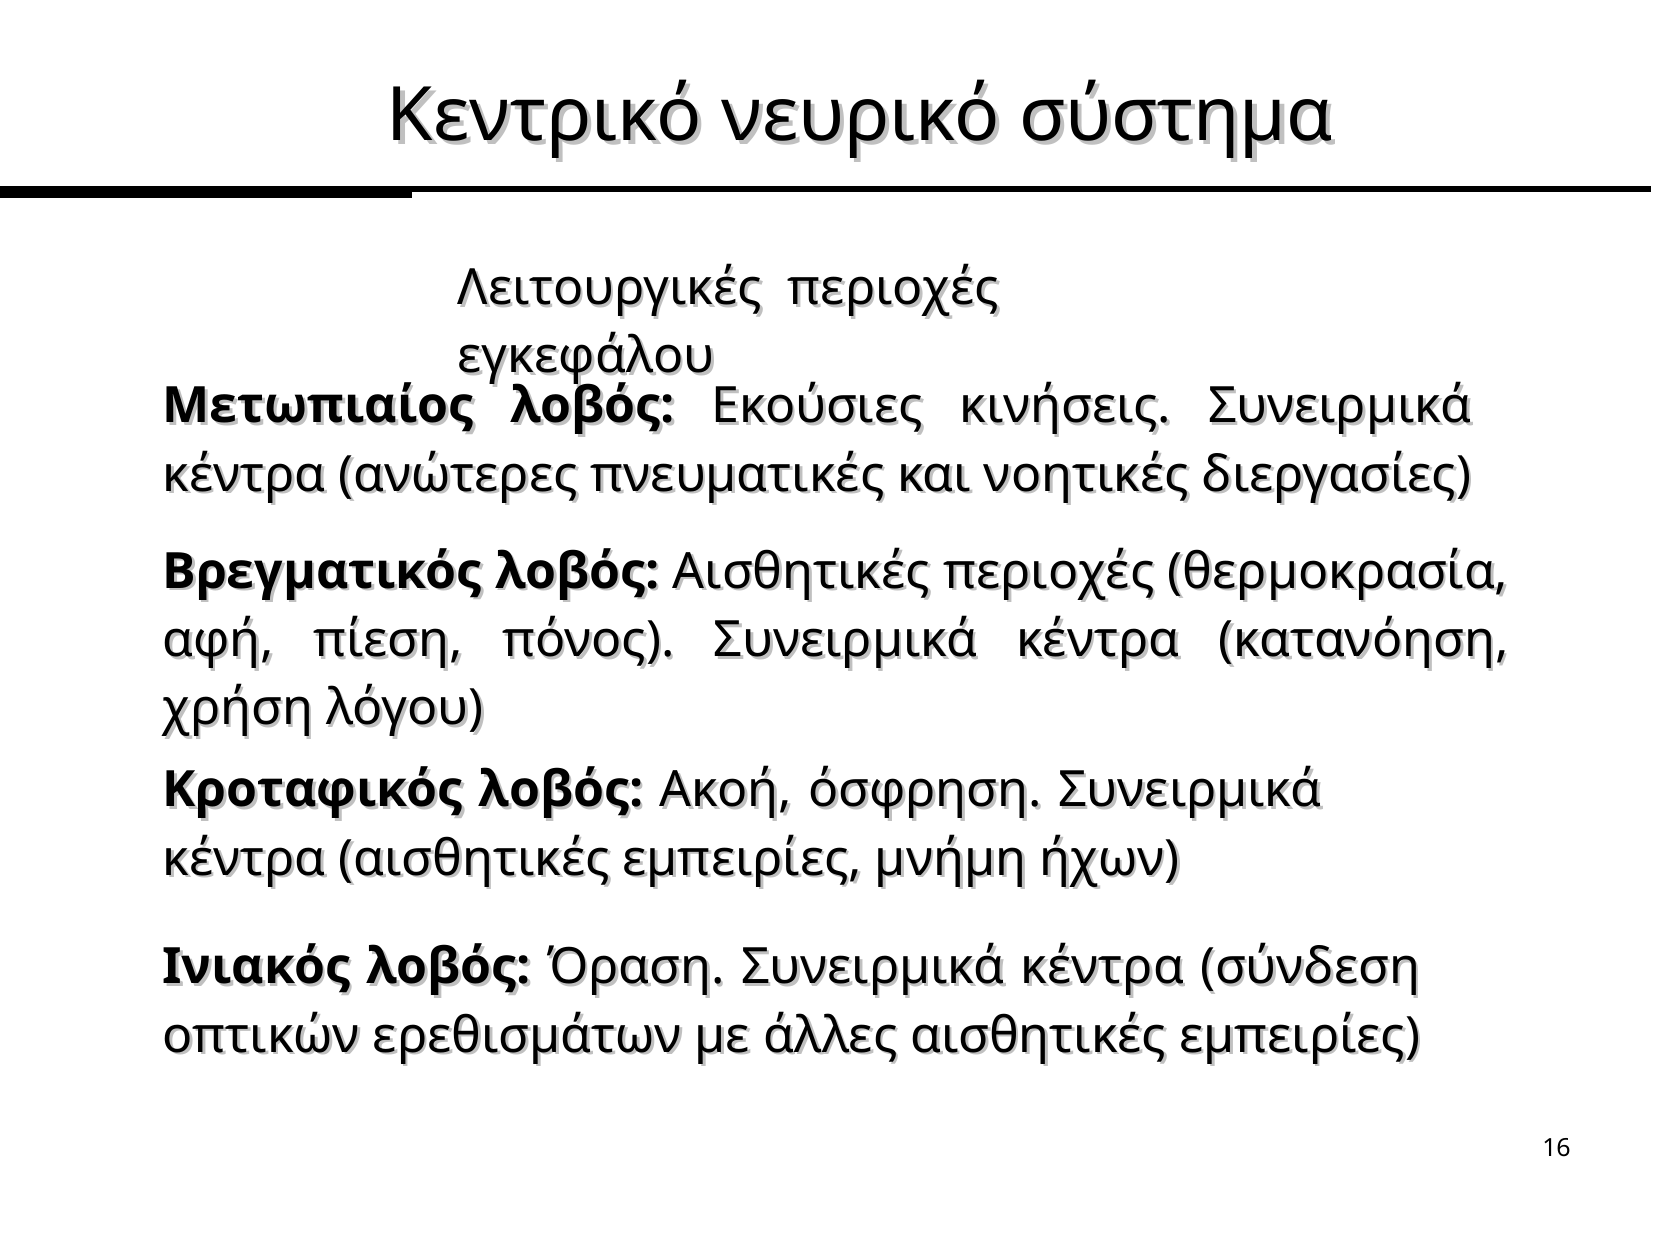

Κεντρικό νευρικό σύστημα
Λειτουργικές περιοχές εγκεφάλου
Μετωπιαίος λοβός: Εκούσιες κινήσεις. Συνειρμικά κέντρα (ανώτερες πνευματικές και νοητικές διεργασίες)
Βρεγματικός λοβός: Αισθητικές περιοχές (θερμοκρασία, αφή, πίεση, πόνος). Συνειρμικά κέντρα (κατανόηση, χρήση λόγου)
Κροταφικός λοβός: Ακοή, όσφρηση. Συνειρμικά κέντρα (αισθητικές εμπειρίες, μνήμη ήχων)
Ινιακός λοβός: Όραση. Συνειρμικά κέντρα (σύνδεση οπτικών ερεθισμάτων με άλλες αισθητικές εμπειρίες)
16